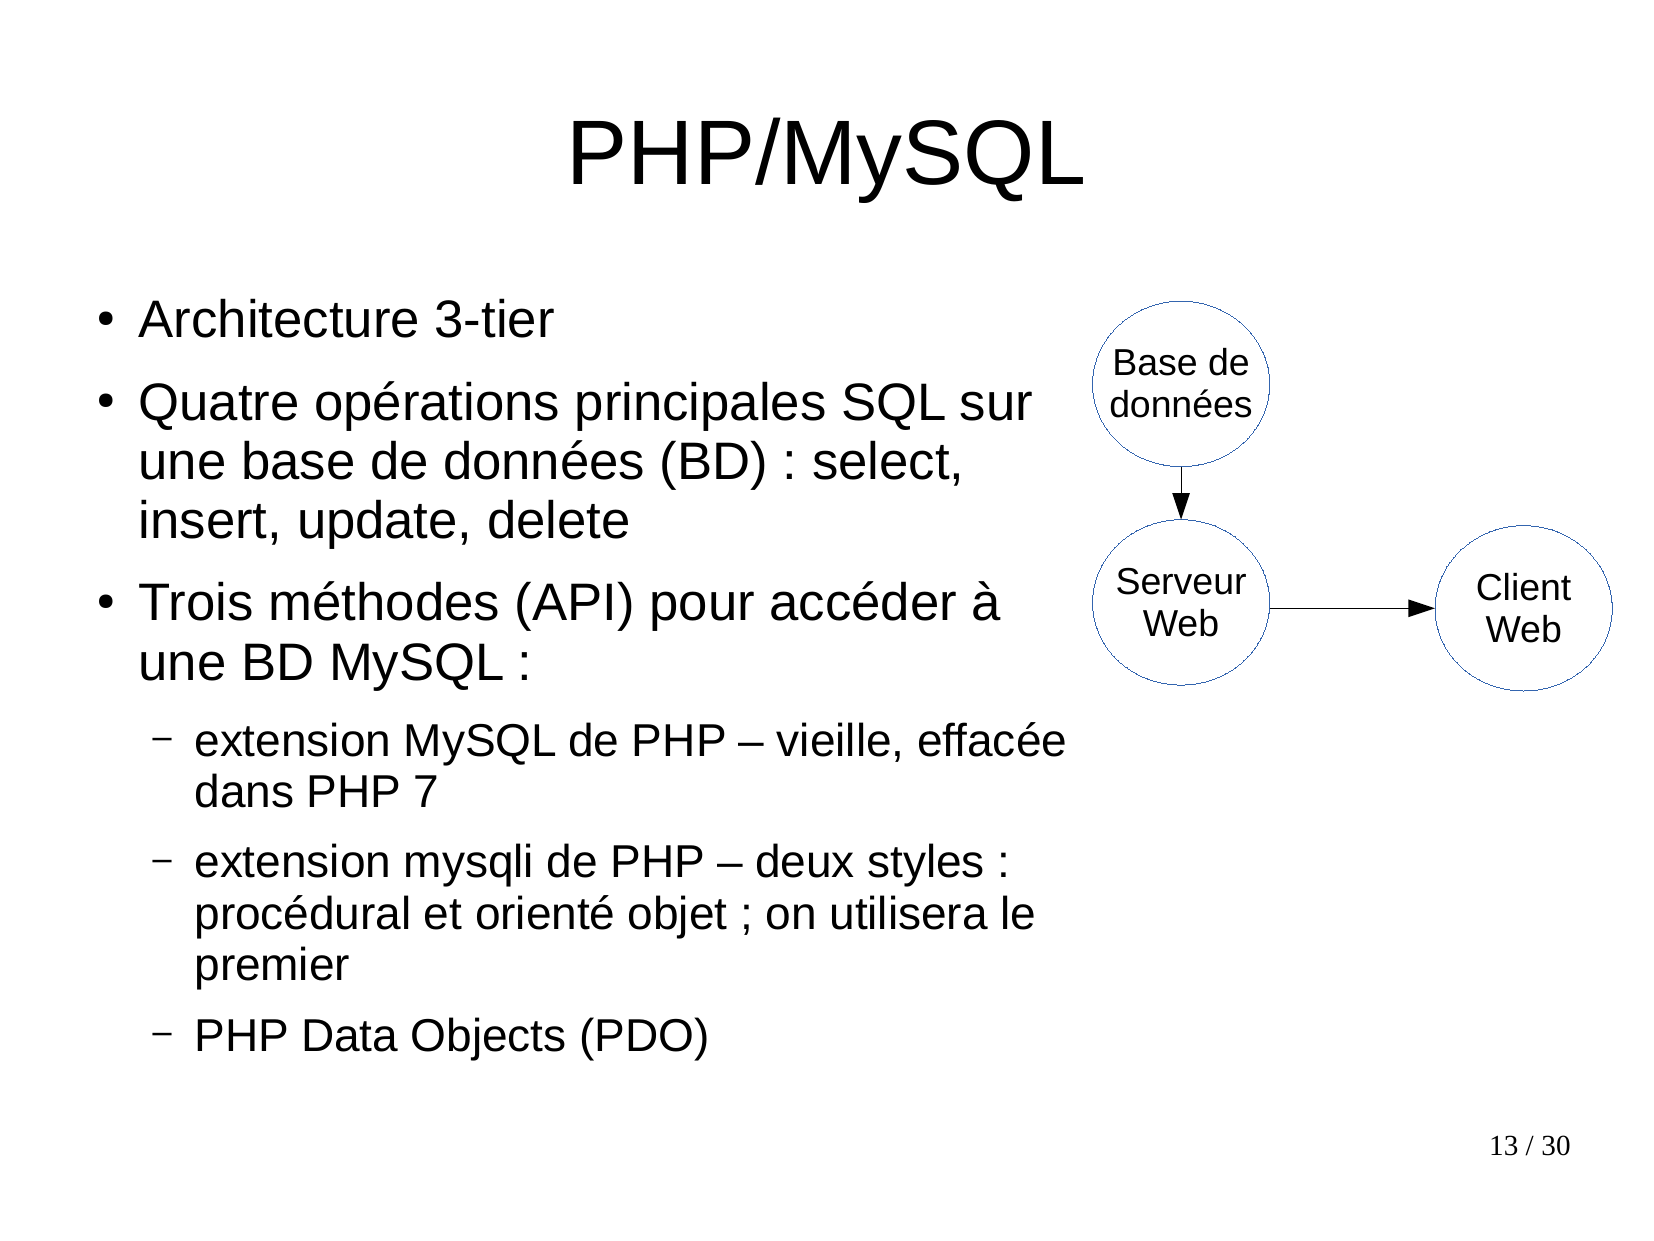

# PHP/MySQL
Architecture 3-tier
Quatre opérations principales SQL sur une base de données (BD) : select, insert, update, delete
Trois méthodes (API) pour accéder à une BD MySQL :
extension MySQL de PHP – vieille, effacée dans PHP 7
extension mysqli de PHP – deux styles : procédural et orienté objet ; on utilisera le premier
PHP Data Objects (PDO)
Base de
données
Serveur
Web
Client
Web
13